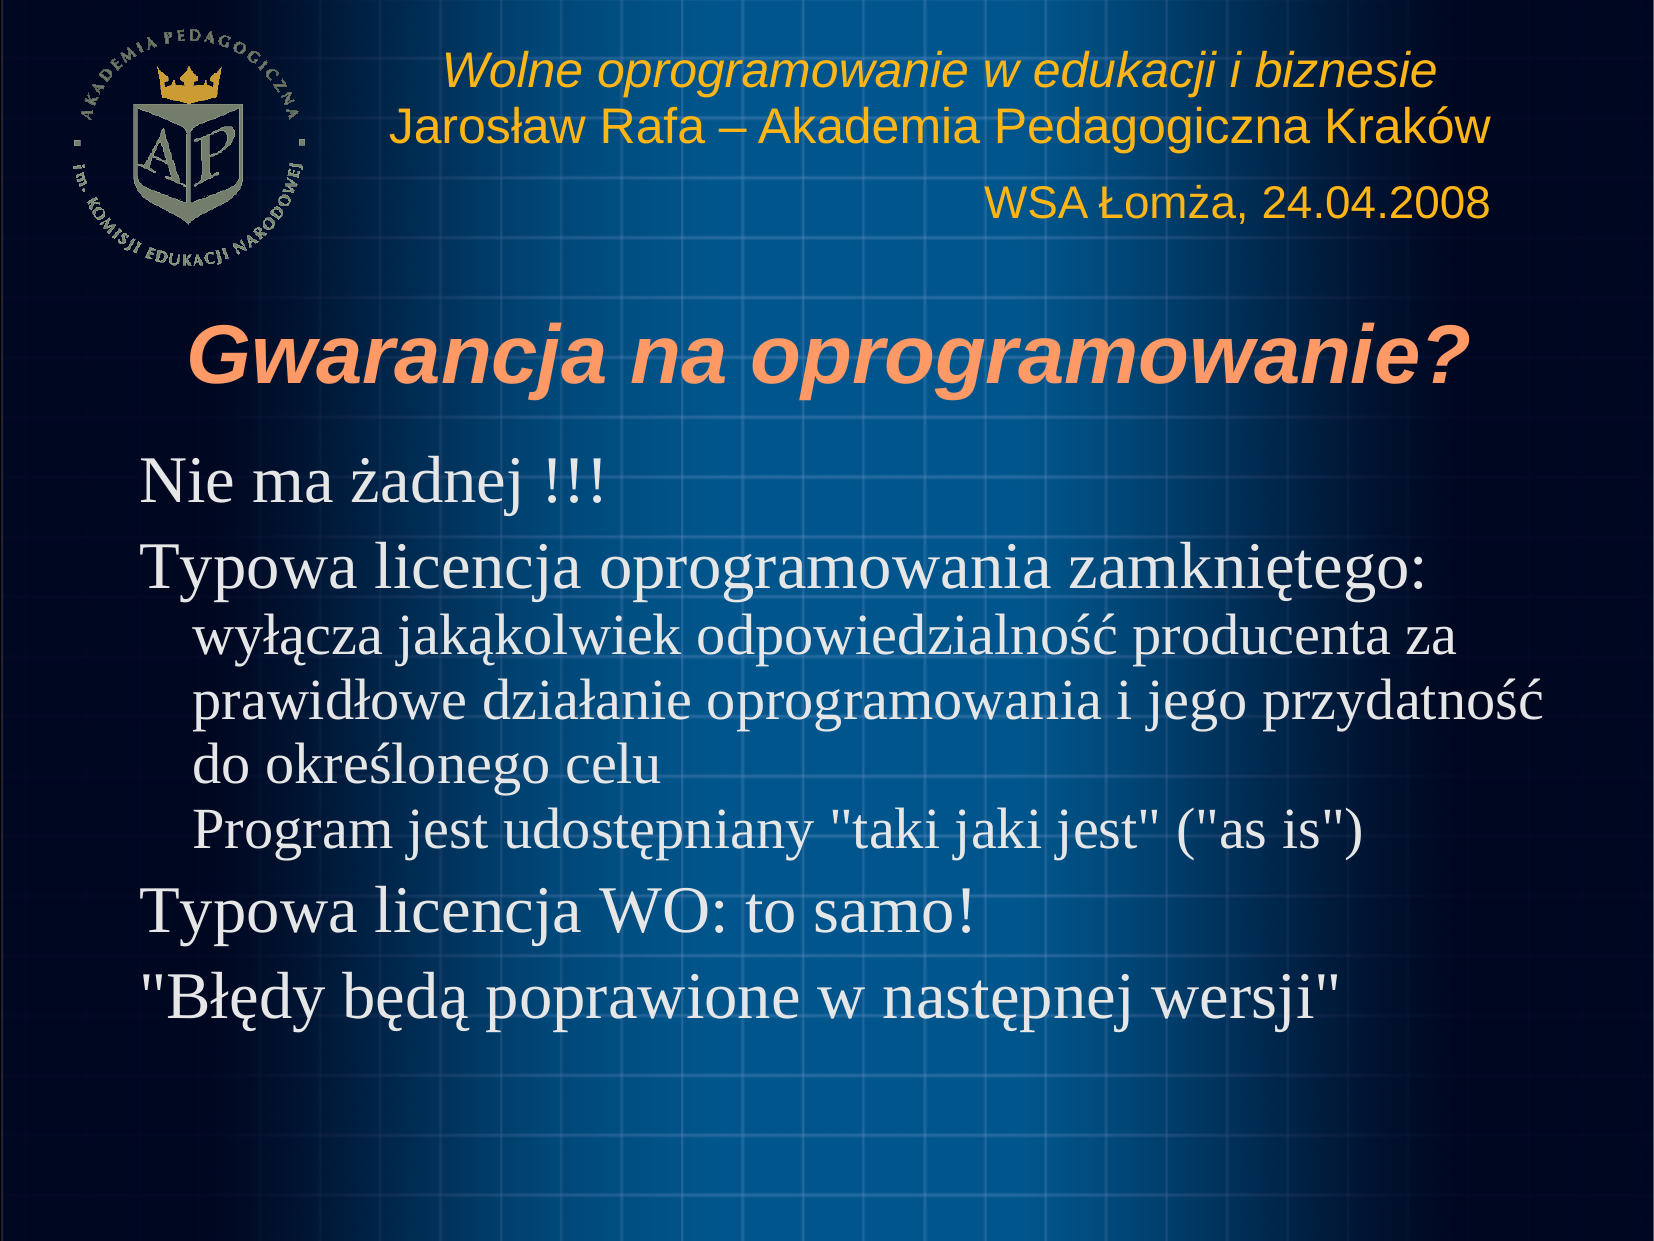

# Gwarancja na oprogramowanie?
Nie ma żadnej !!!
Typowa licencja oprogramowania zamkniętego:
wyłącza jakąkolwiek odpowiedzialność producenta za prawidłowe działanie oprogramowania i jego przydatność do określonego celu
Program jest udostępniany "taki jaki jest" ("as is")
Typowa licencja WO: to samo!
"Błędy będą poprawione w następnej wersji"